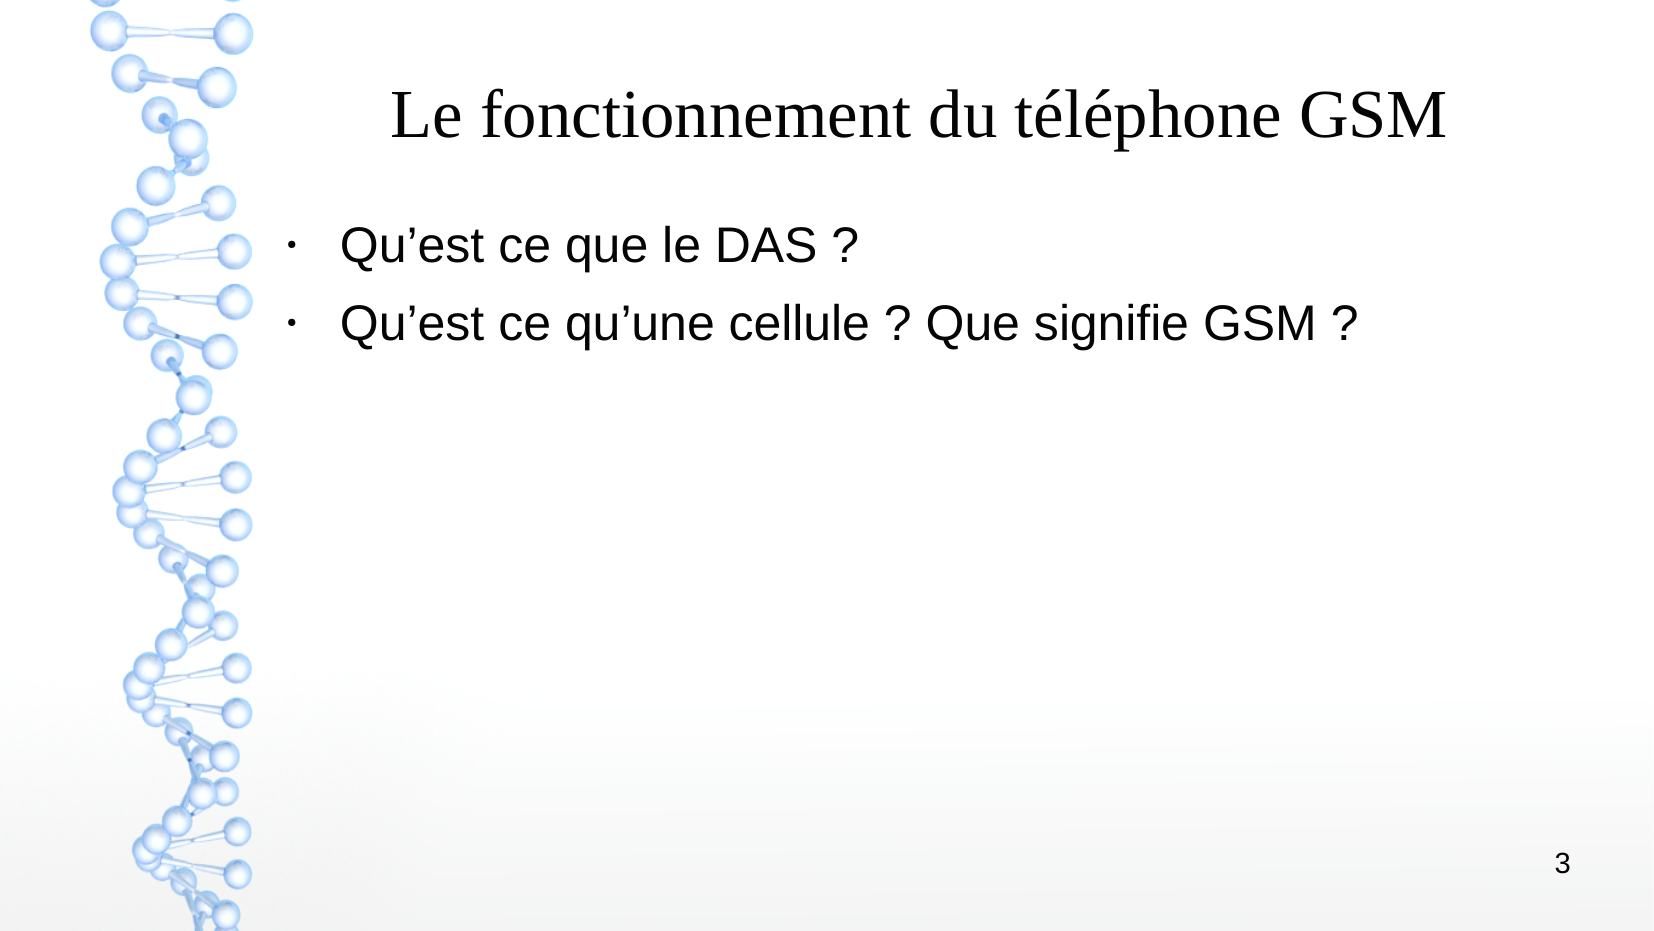

# Le fonctionnement du téléphone GSM
Qu’est ce que le DAS ?
Qu’est ce qu’une cellule ? Que signifie GSM ?
3